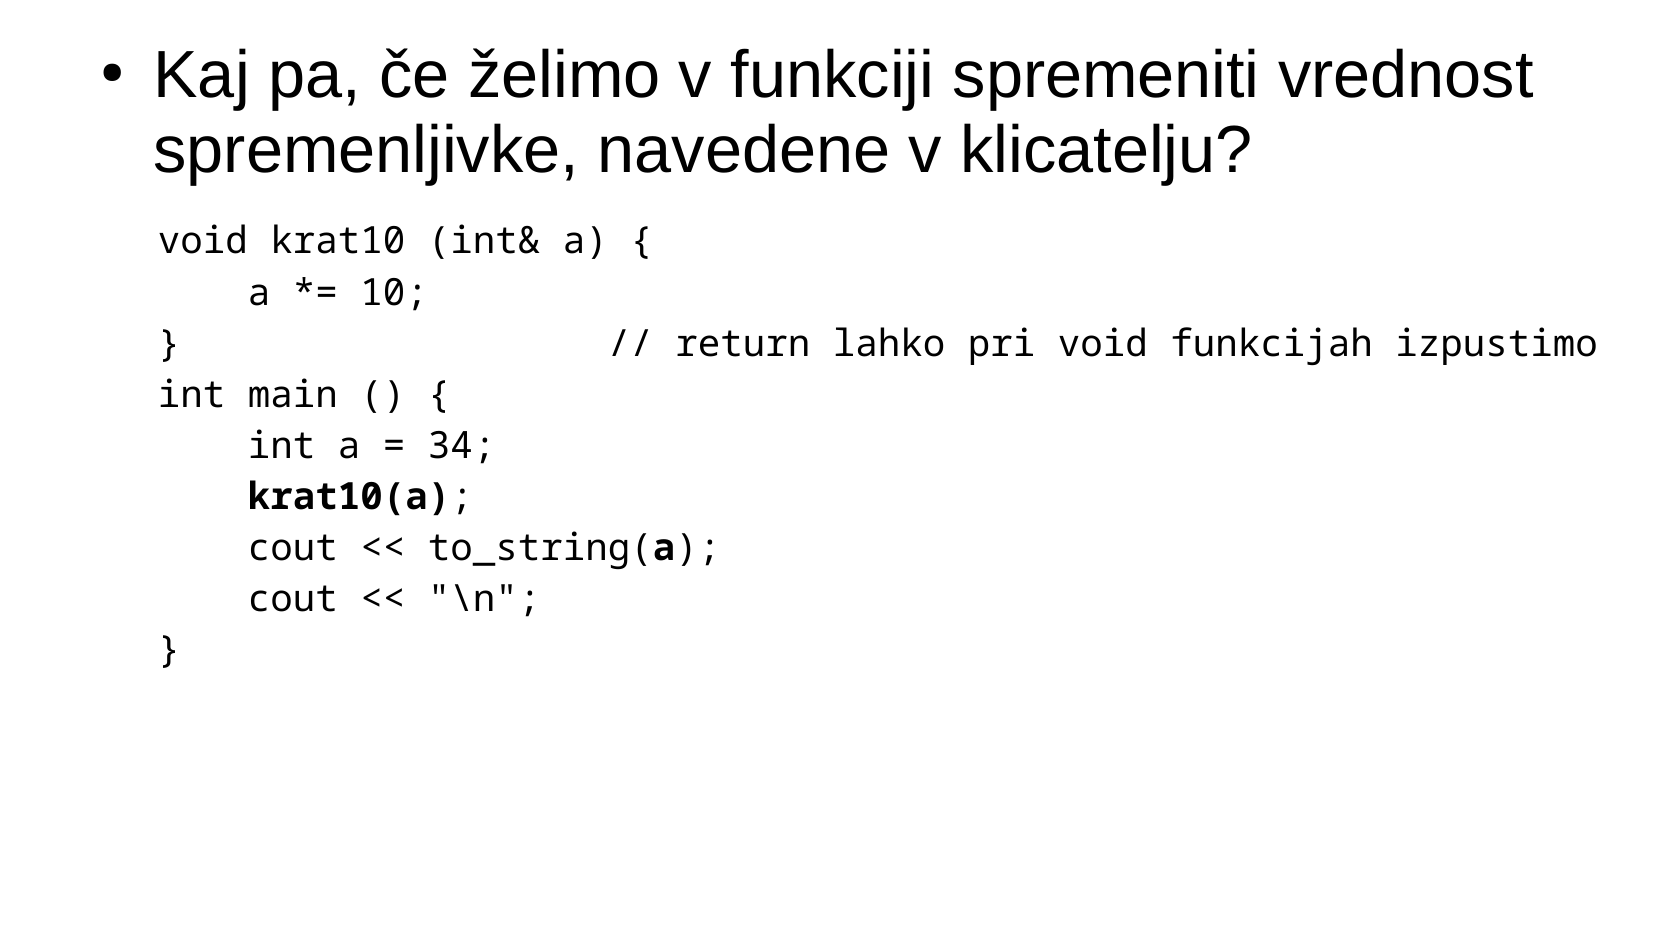

#
Kaj pa, če želimo v funkciji spremeniti vrednost spremenljivke, navedene v klicatelju?
void krat10 (int& a) {
 a *= 10;
} // return lahko pri void funkcijah izpustimo
int main () {
 int a = 34;
 krat10(a);
 cout << to_string(a);
 cout << "\n";
}